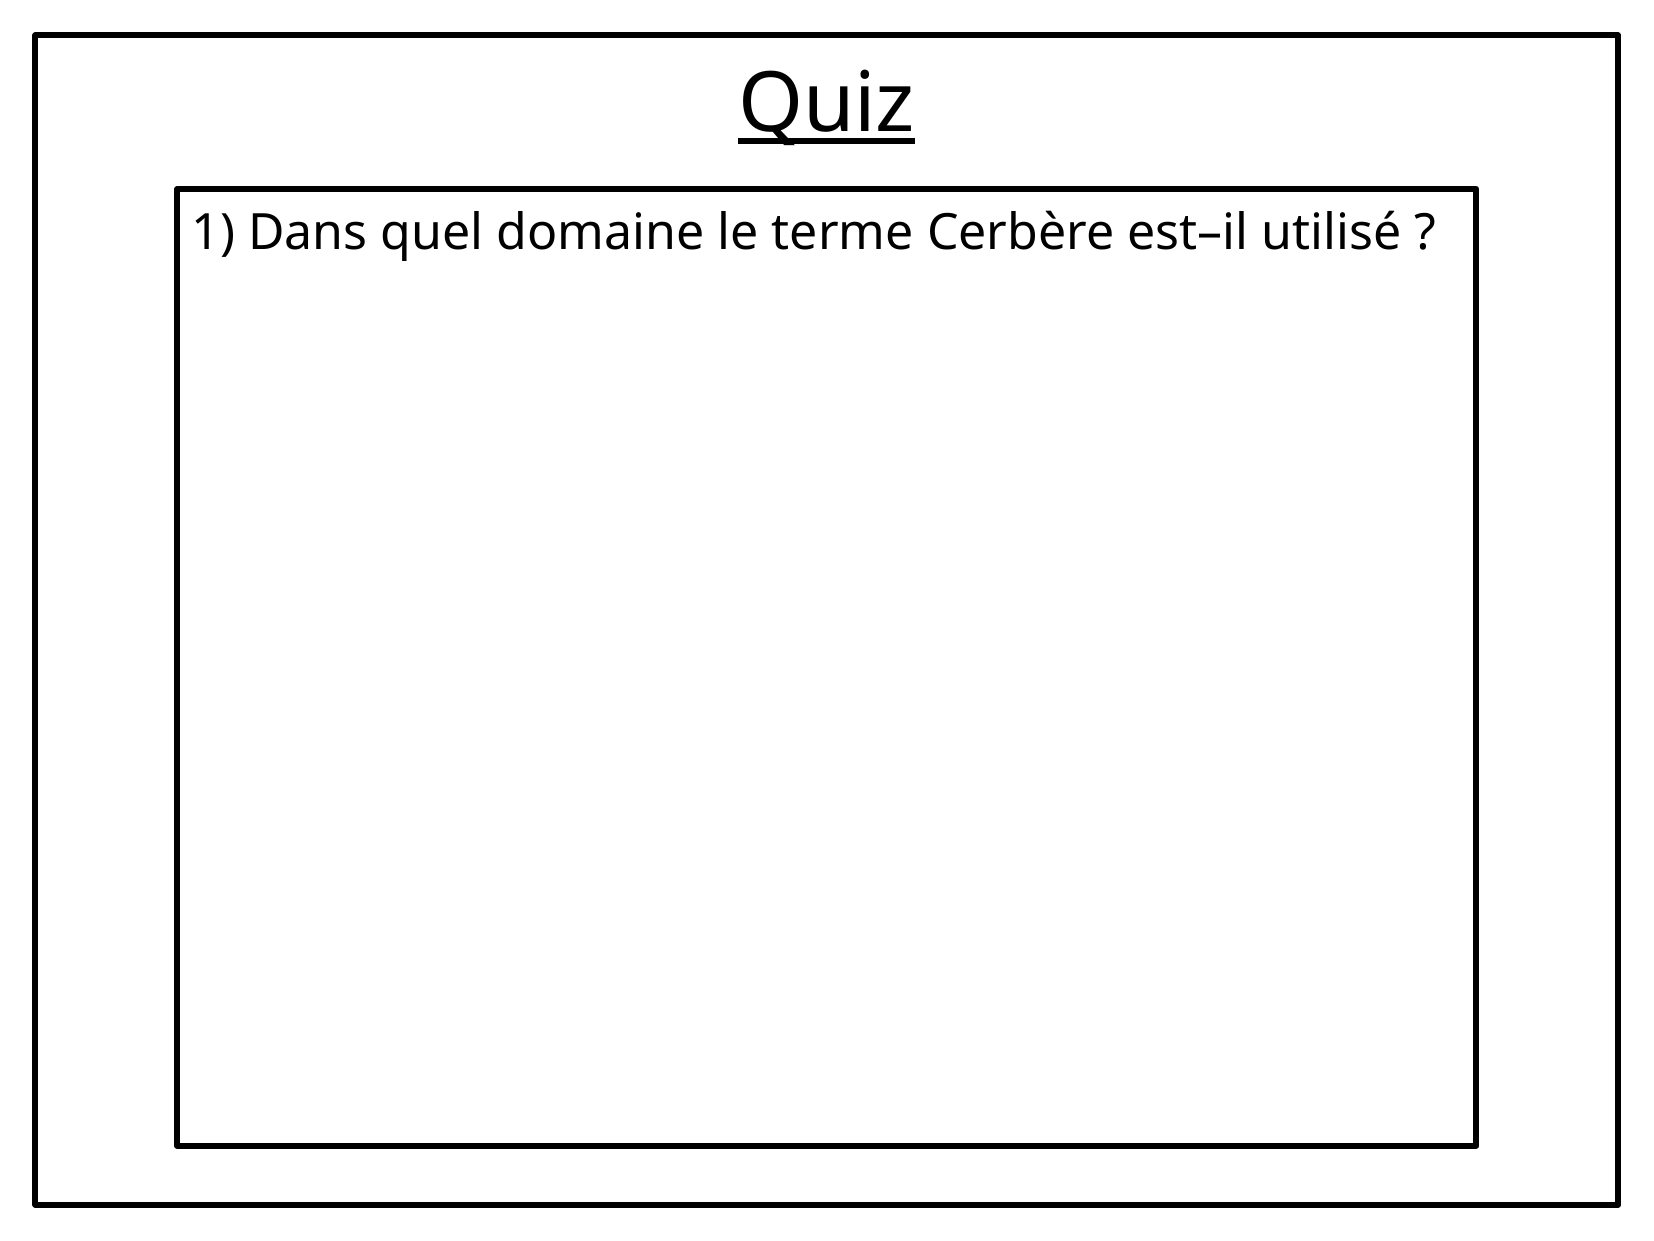

Quiz
1) Dans quel domaine le terme Cerbère est–il utilisé ?